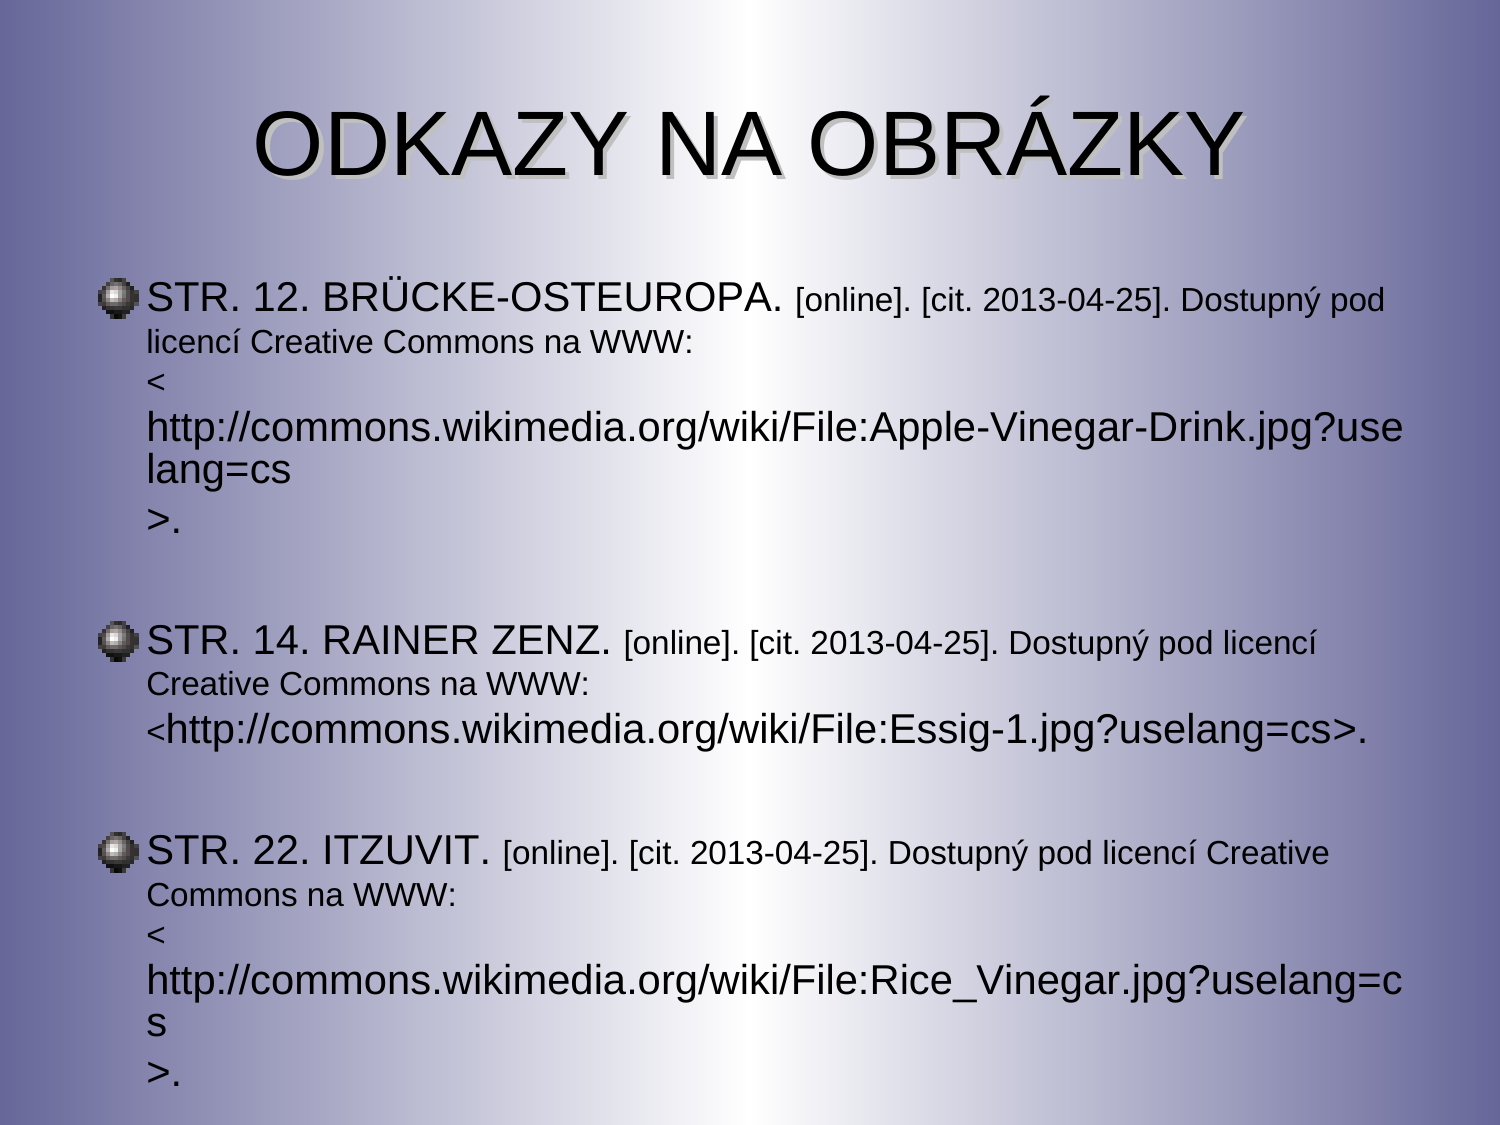

# ODKAZY NA OBRÁZKY
STR. 12. BRÜCKE-OSTEUROPA. [online]. [cit. 2013-04-25]. Dostupný pod licencí Creative Commons na WWW:
<http://commons.wikimedia.org/wiki/File:Apple-Vinegar-Drink.jpg?uselang=cs>.
STR. 14. RAINER ZENZ. [online]. [cit. 2013-04-25]. Dostupný pod licencí Creative Commons na WWW:
<http://commons.wikimedia.org/wiki/File:Essig-1.jpg?uselang=cs>.
STR. 22. ITZUVIT. [online]. [cit. 2013-04-25]. Dostupný pod licencí Creative Commons na WWW:
<http://commons.wikimedia.org/wiki/File:Rice_Vinegar.jpg?uselang=cs>.